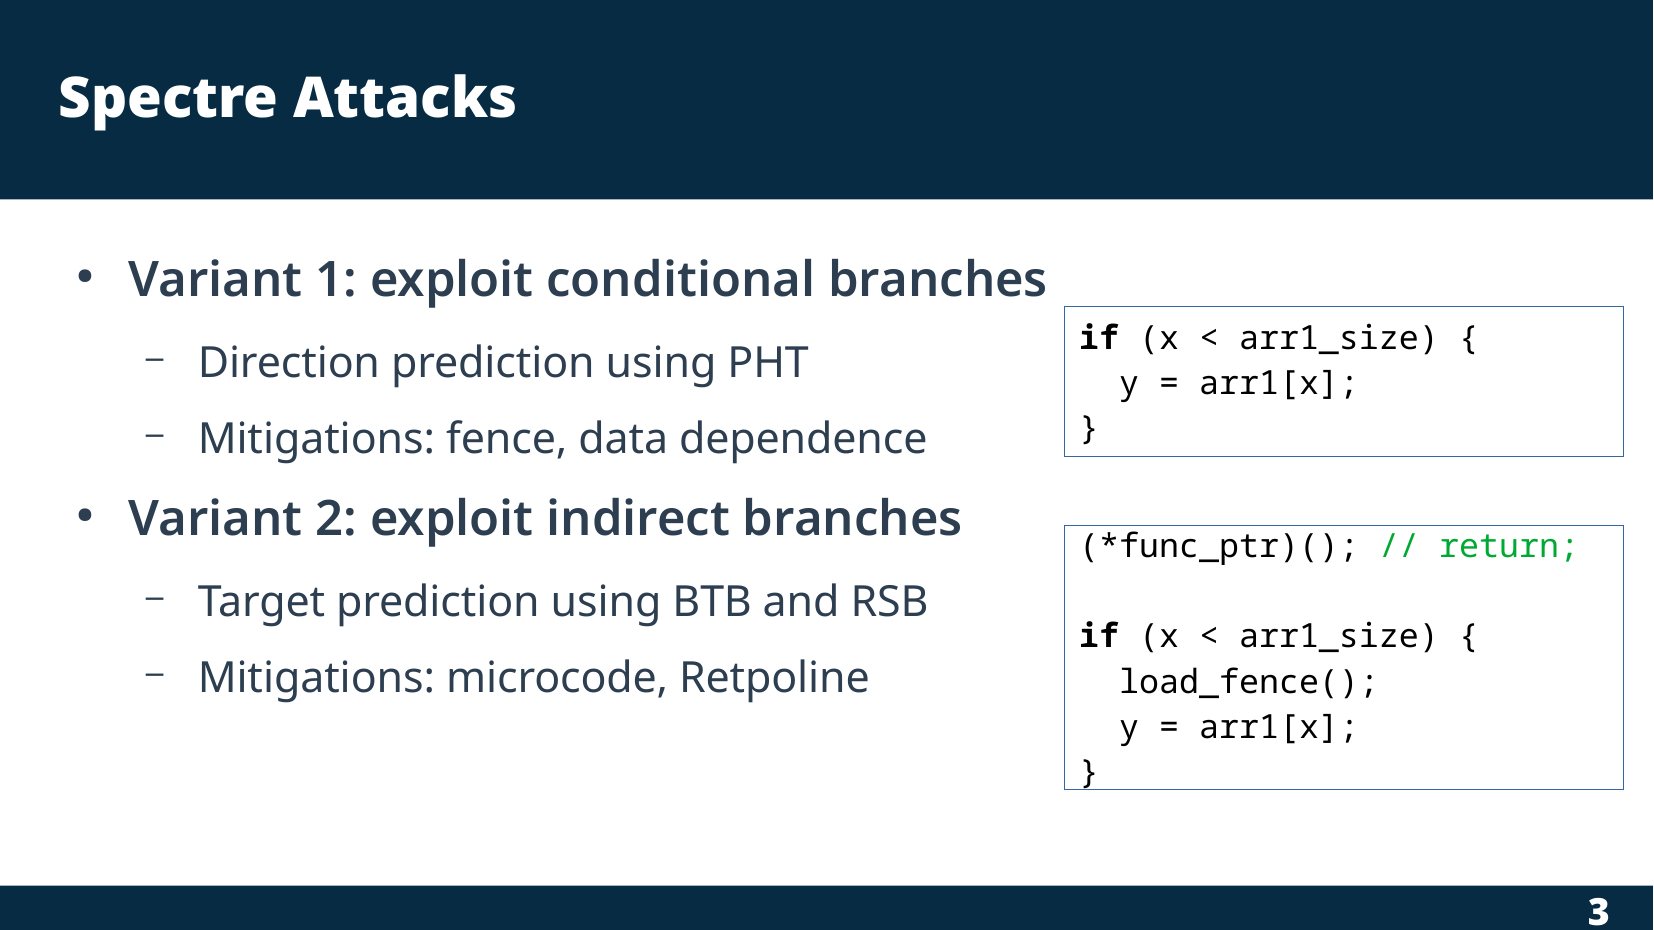

# Spectre Attacks
Variant 1: exploit conditional branches
Direction prediction using PHT
Mitigations: fence, data dependence
Variant 2: exploit indirect branches
Target prediction using BTB and RSB
Mitigations: microcode, Retpoline
if (x < arr1_size) {
 y = arr1[x];
}
(*func_ptr)(); // return;
if (x < arr1_size) {
 load_fence();
 y = arr1[x];
}